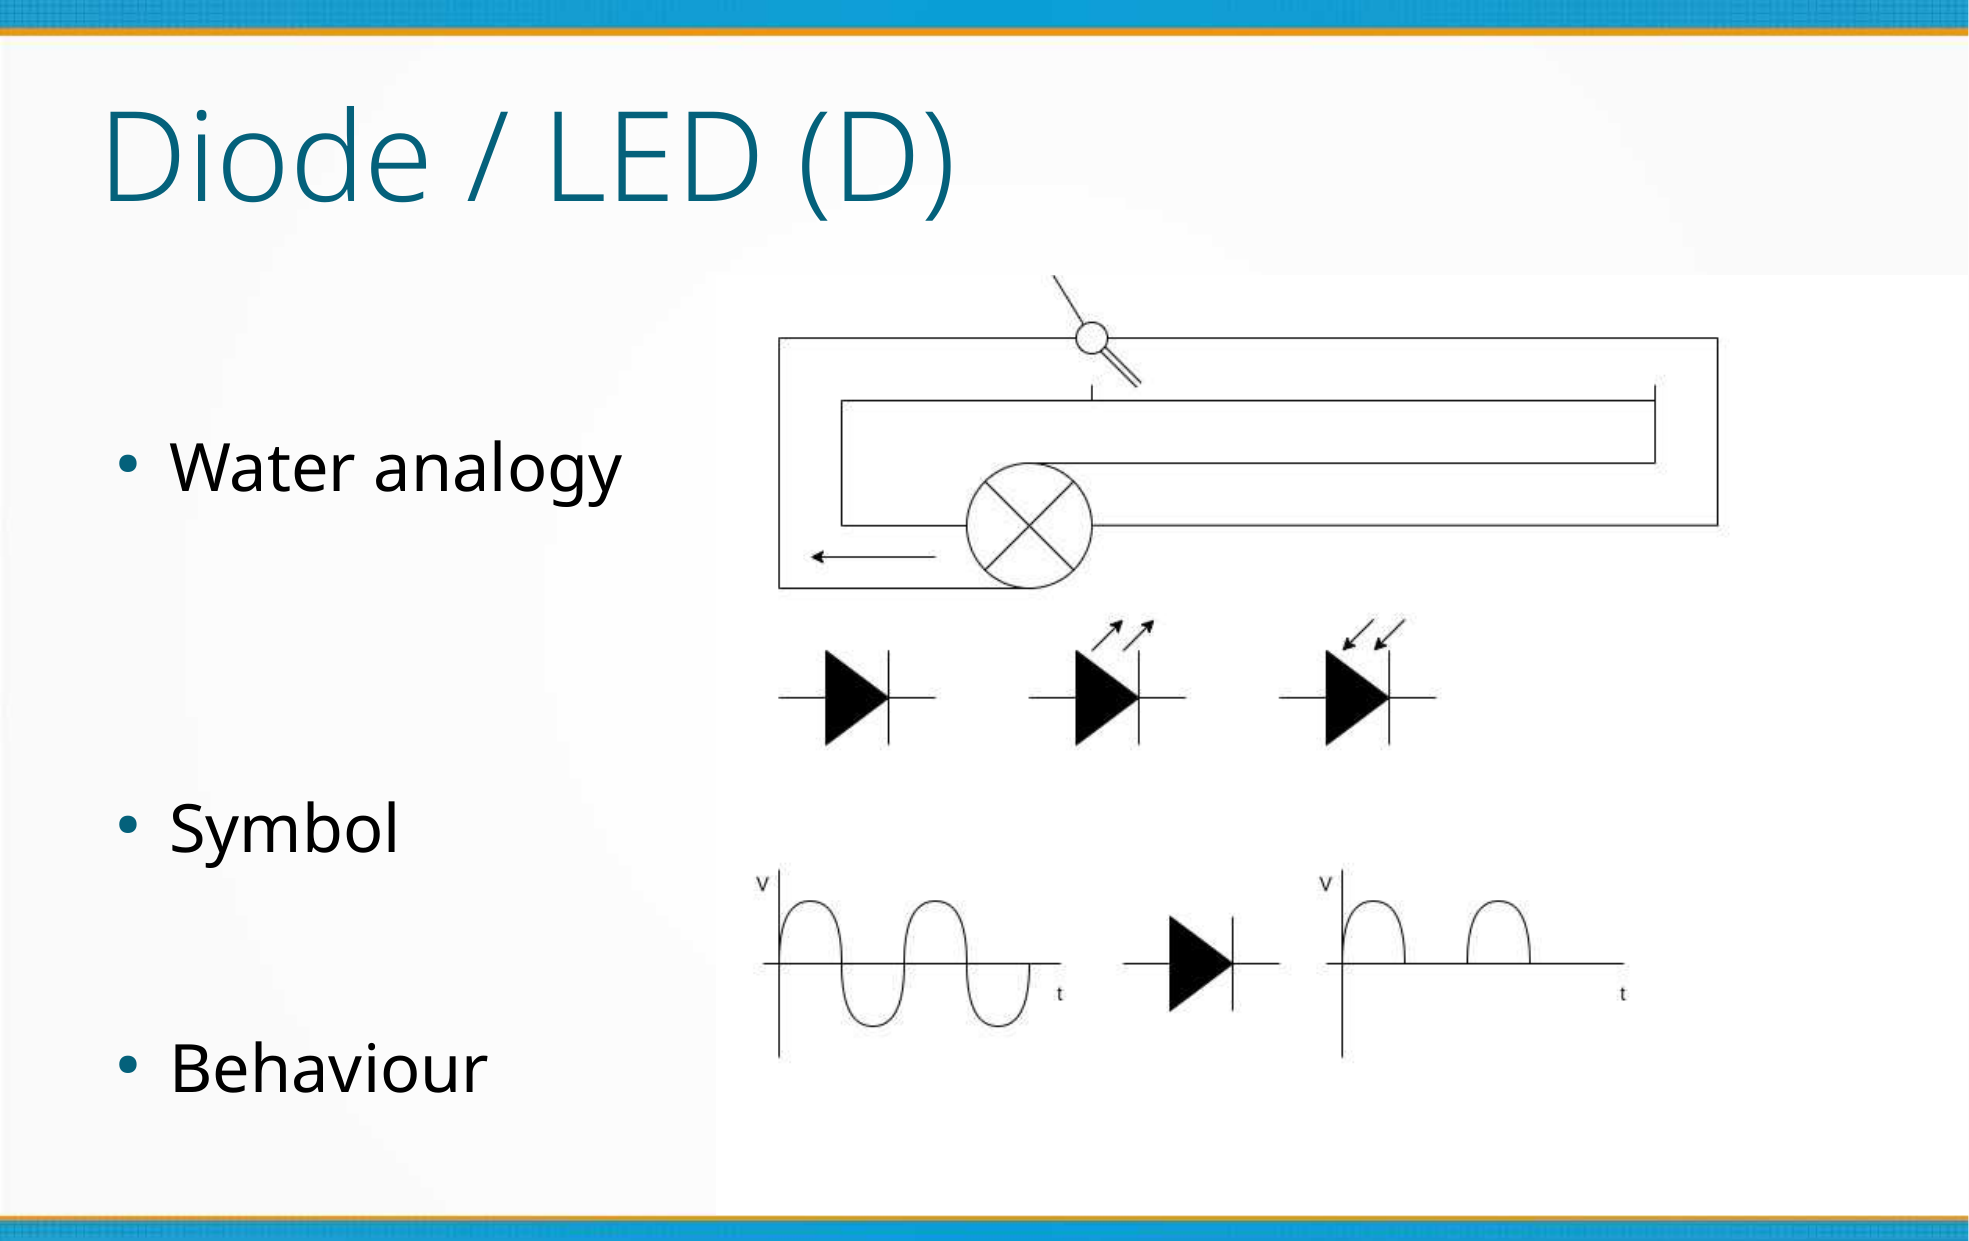

# Diode / LED (D)
Water analogy
Symbol
Behaviour